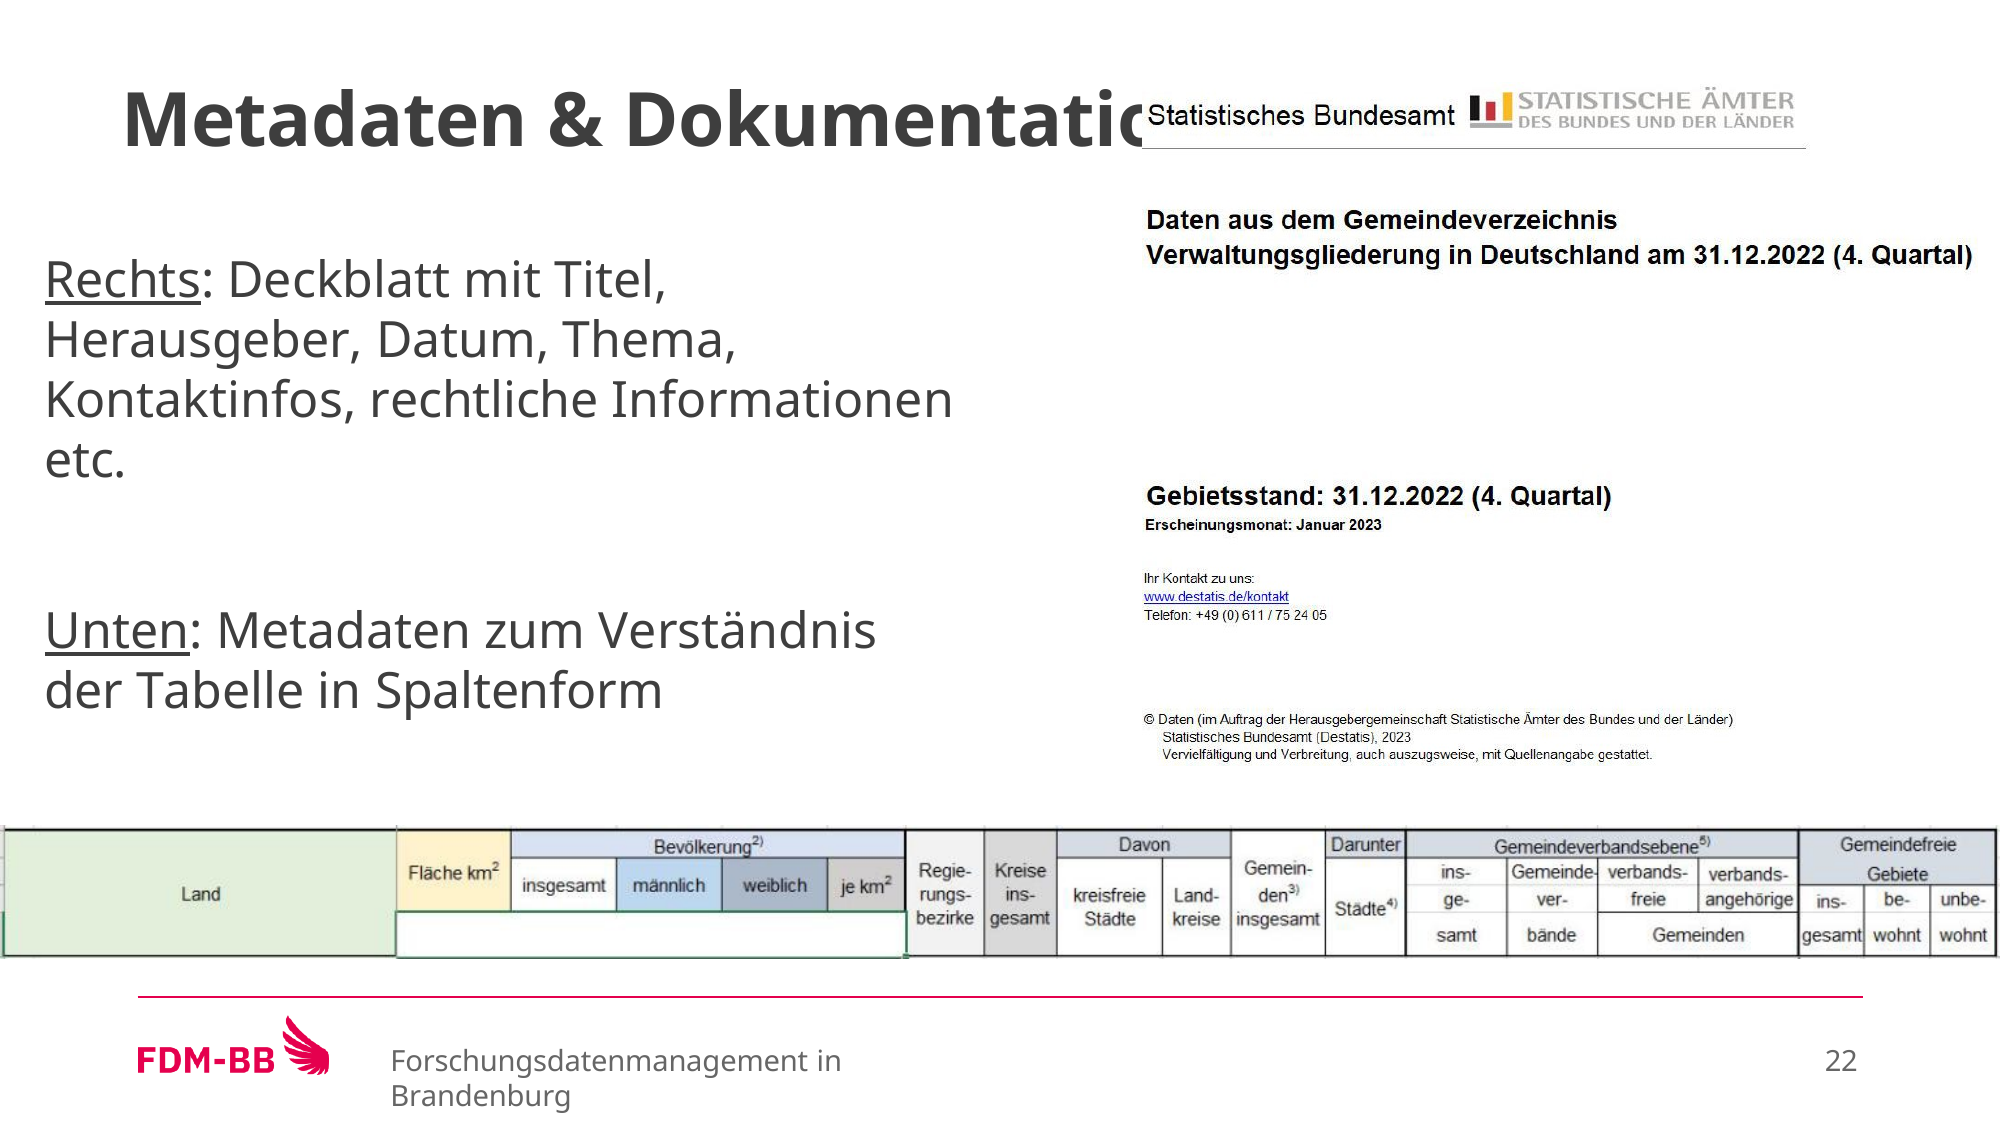

# Metadaten & Dokumentation
Rechts: Deckblatt mit Titel, Herausgeber, Datum, Thema, Kontaktinfos, rechtliche Informationen etc.
Unten: Metadaten zum Verständnis der Tabelle in Spaltenform
Forschungsdatenmanagement in Brandenburg
22